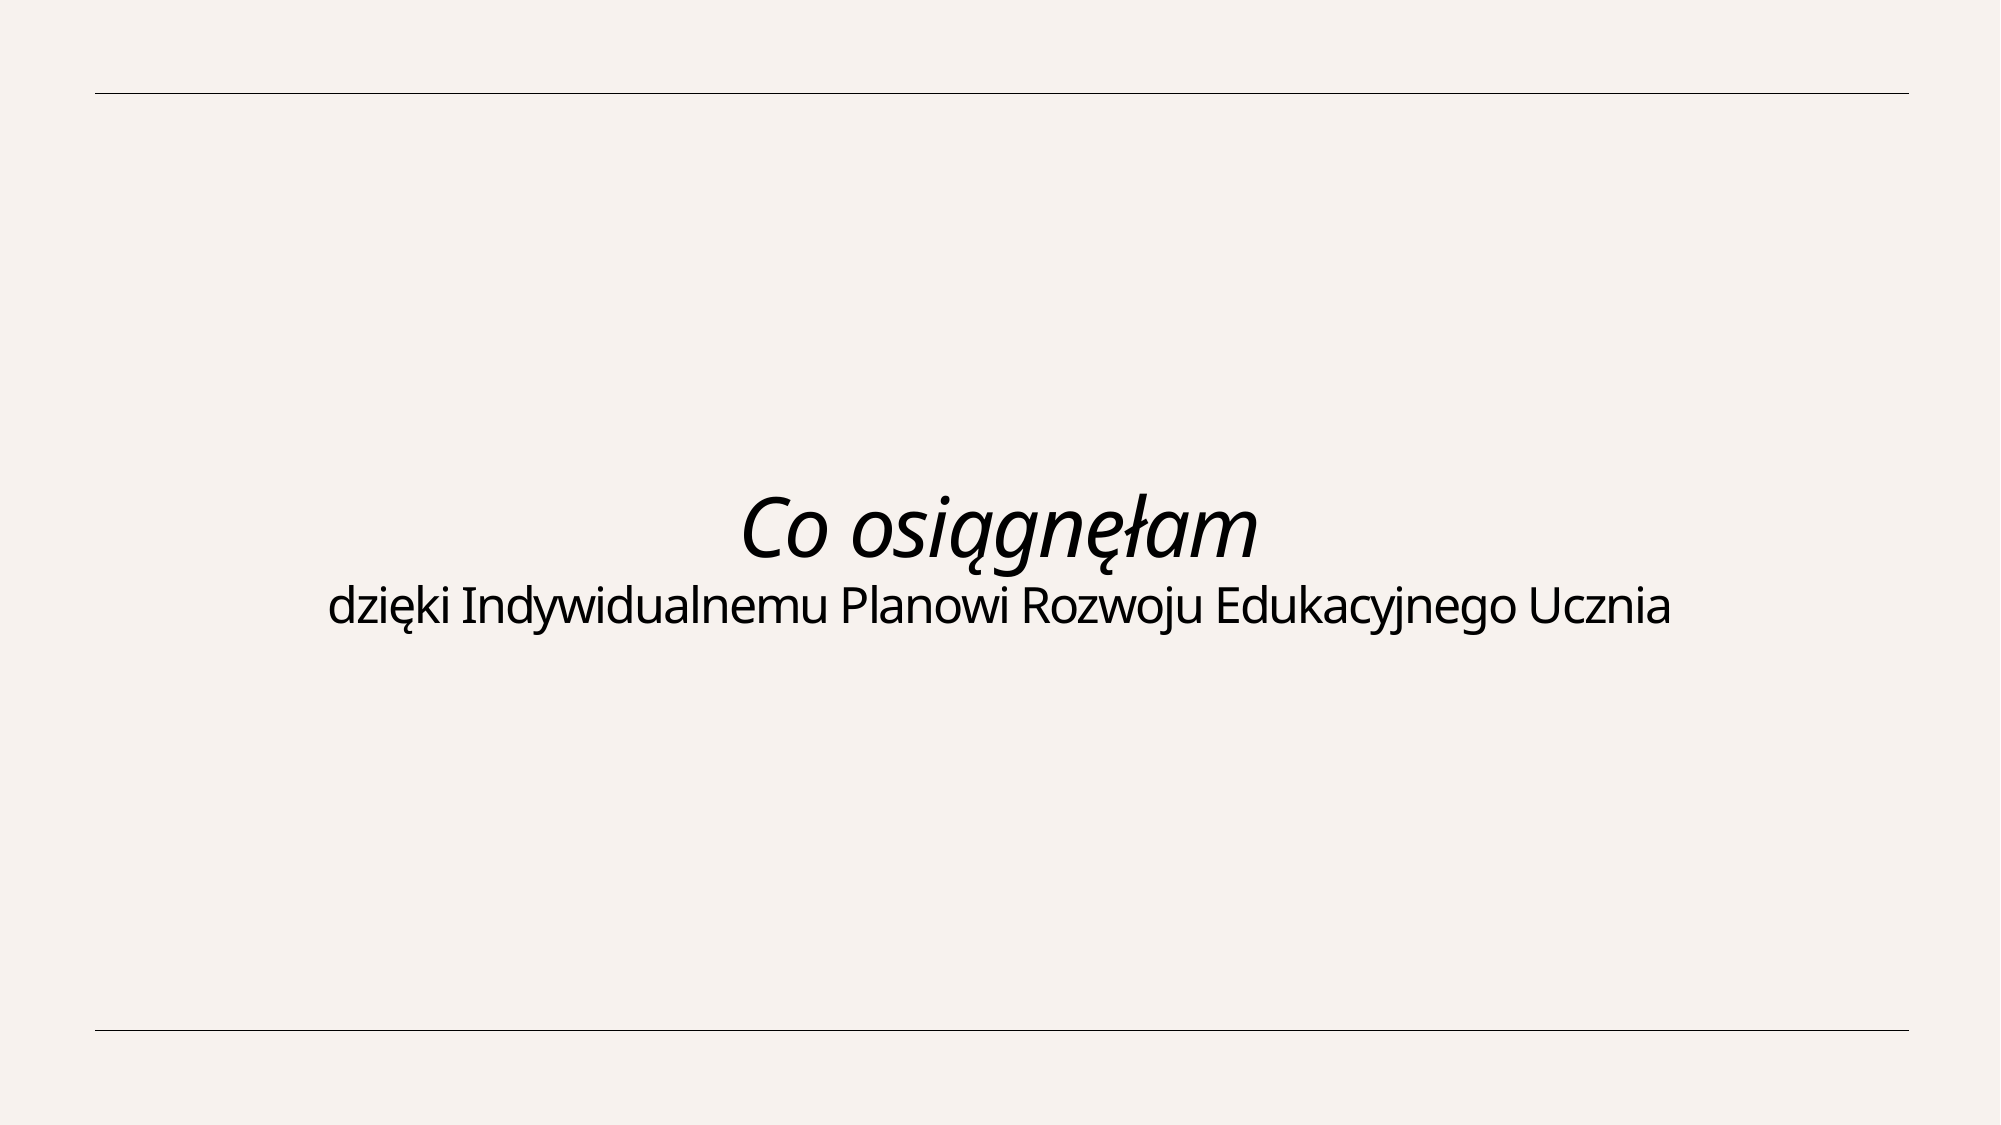

# Co osiągnęłam dzięki Indywidualnemu Planowi Rozwoju Edukacyjnego Ucznia